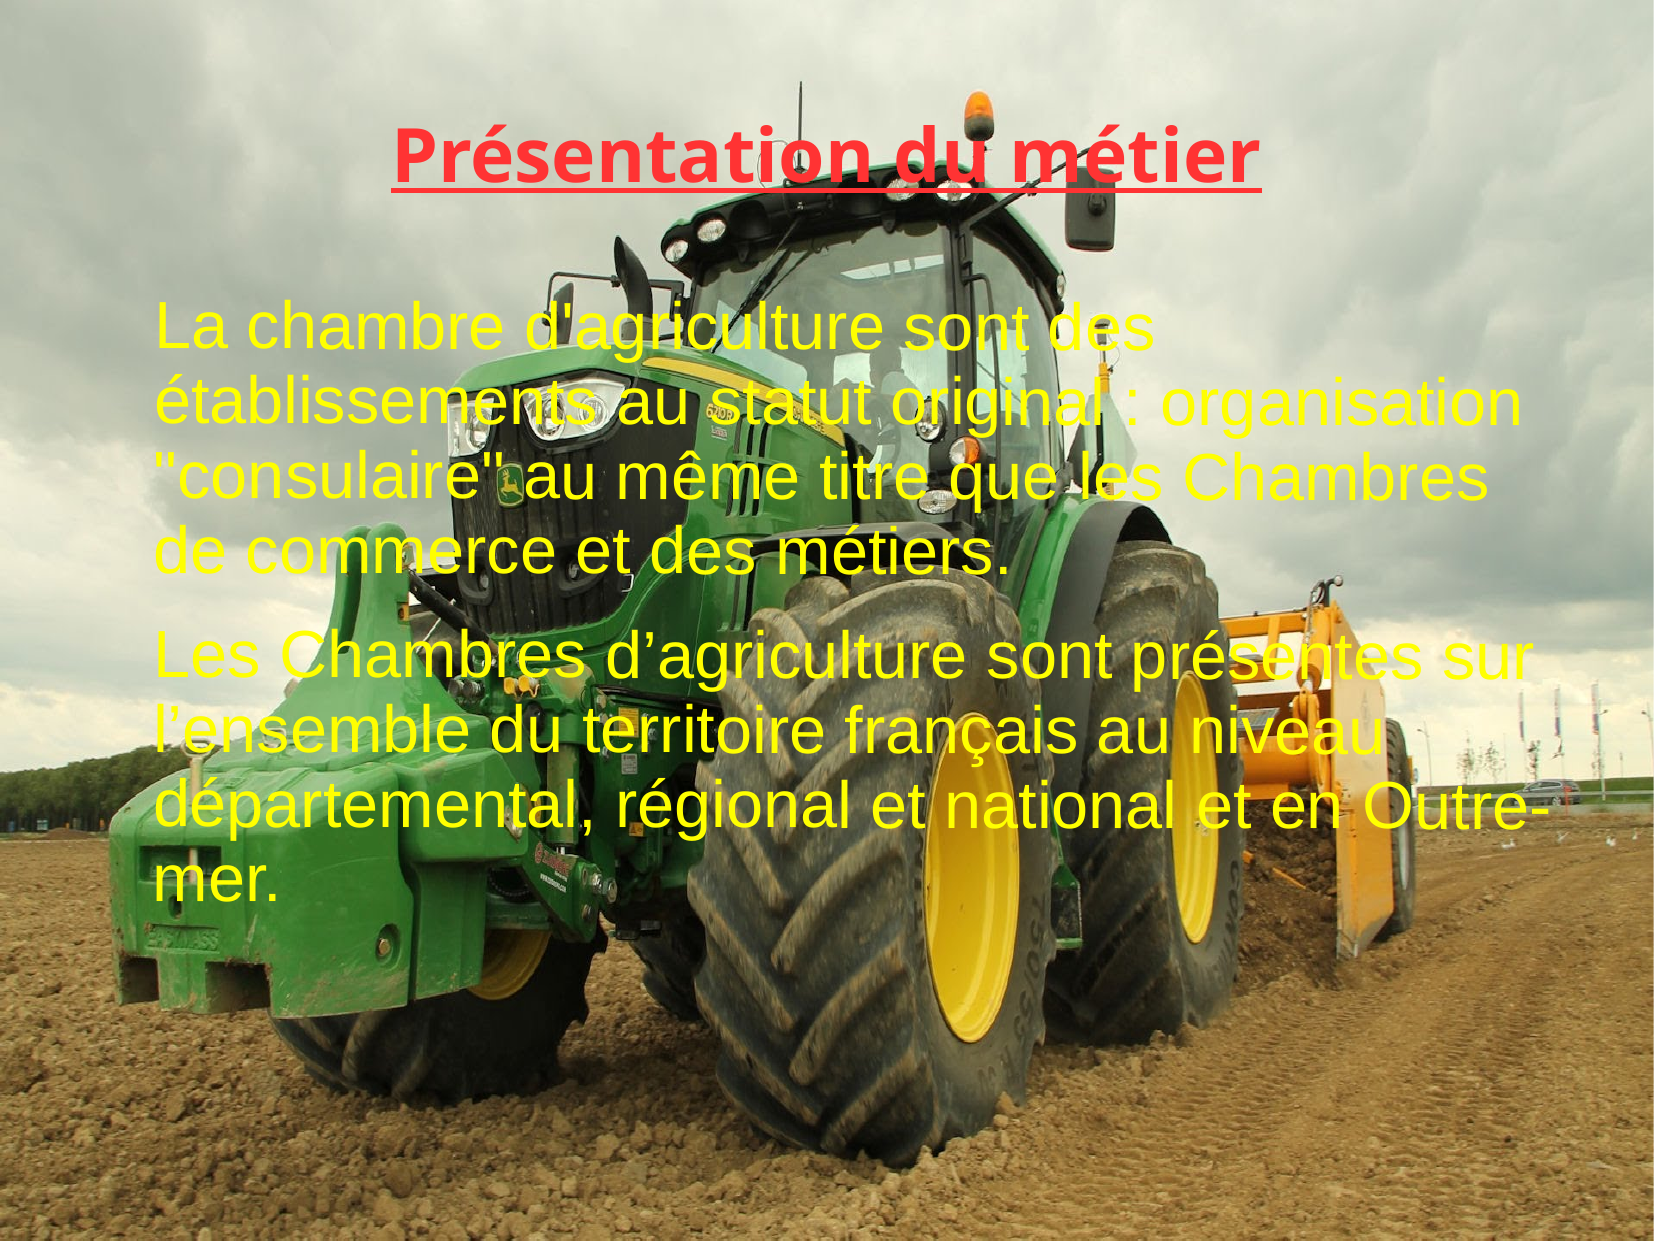

# Présentation du métier
La chambre d'agriculture sont des établissements au statut original : organisation "consulaire" au même titre que les Chambres de commerce et des métiers.
Les Chambres d’agriculture sont présentes sur l’ensemble du territoire français au niveau départemental, régional et national et en Outre-mer.